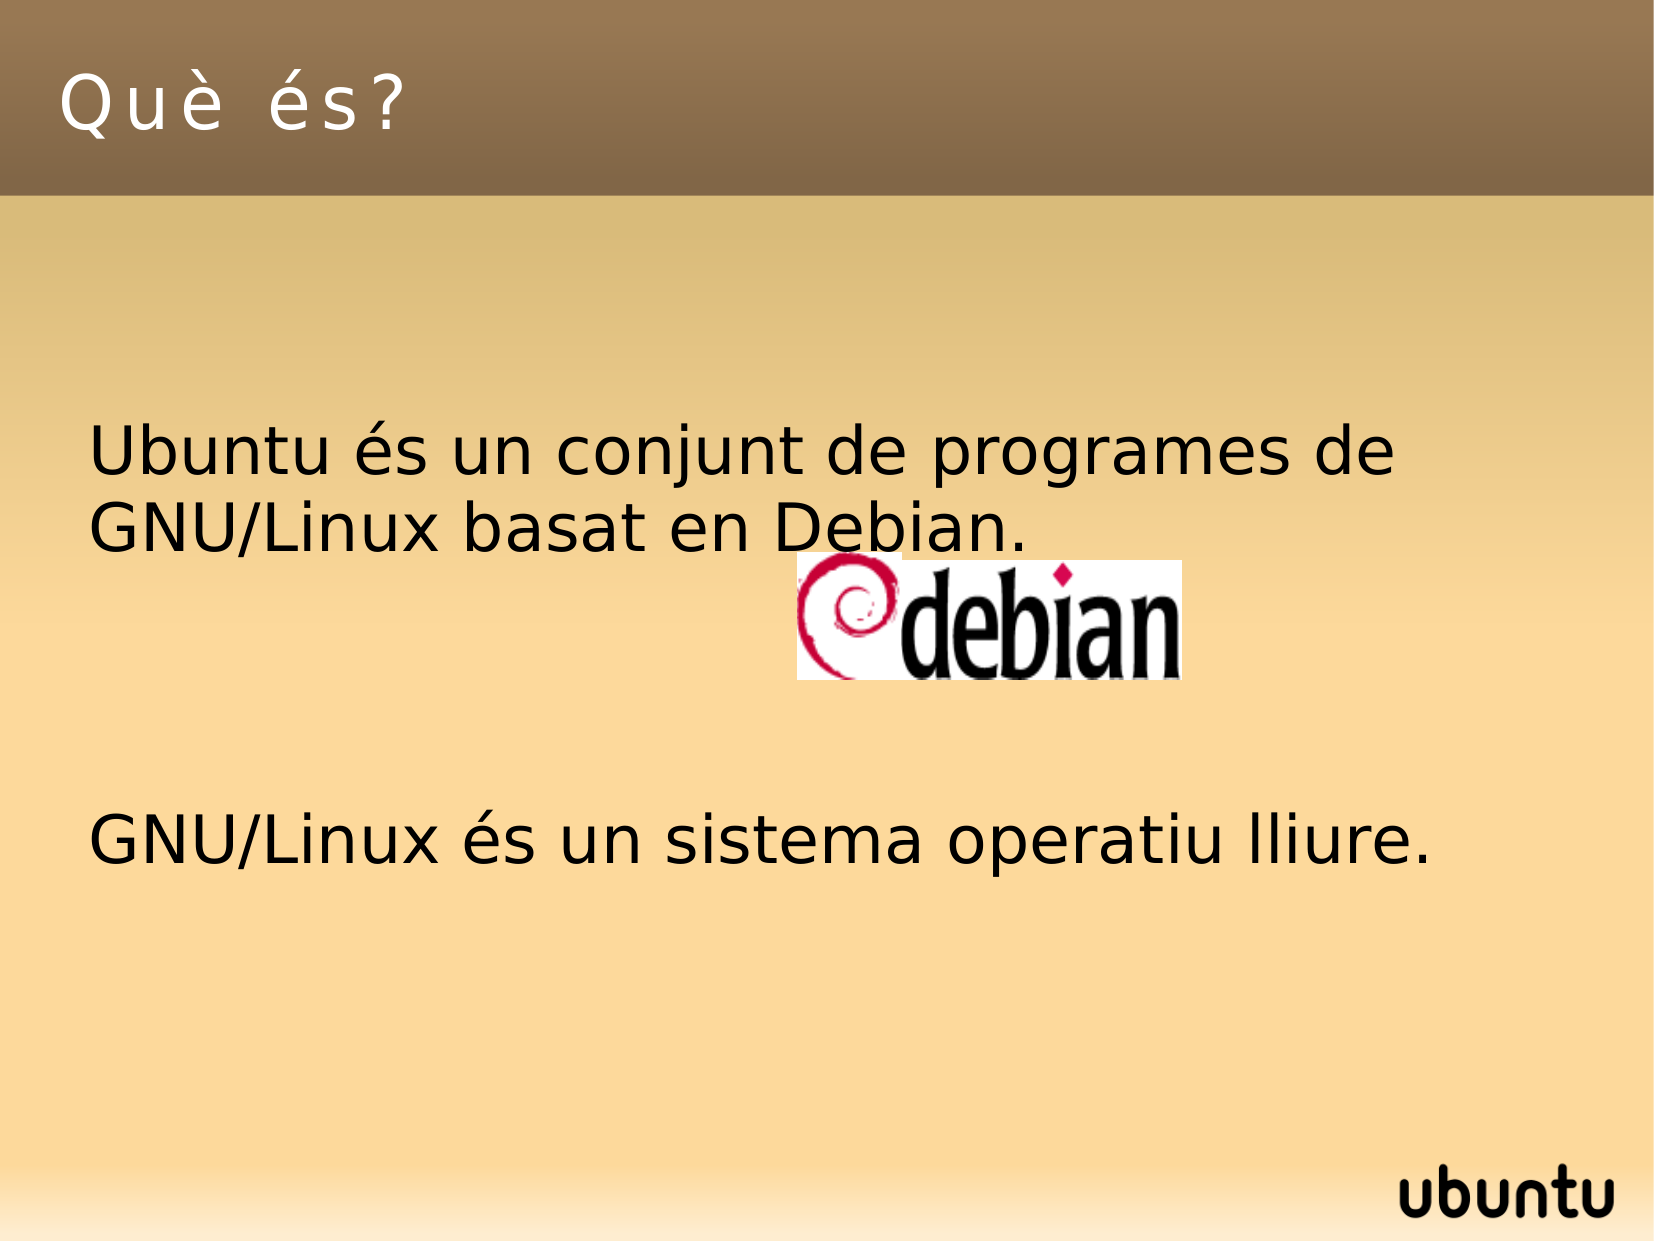

# Què és?
Ubuntu és un conjunt de programes de GNU/Linux basat en Debian.
GNU/Linux és un sistema operatiu lliure.